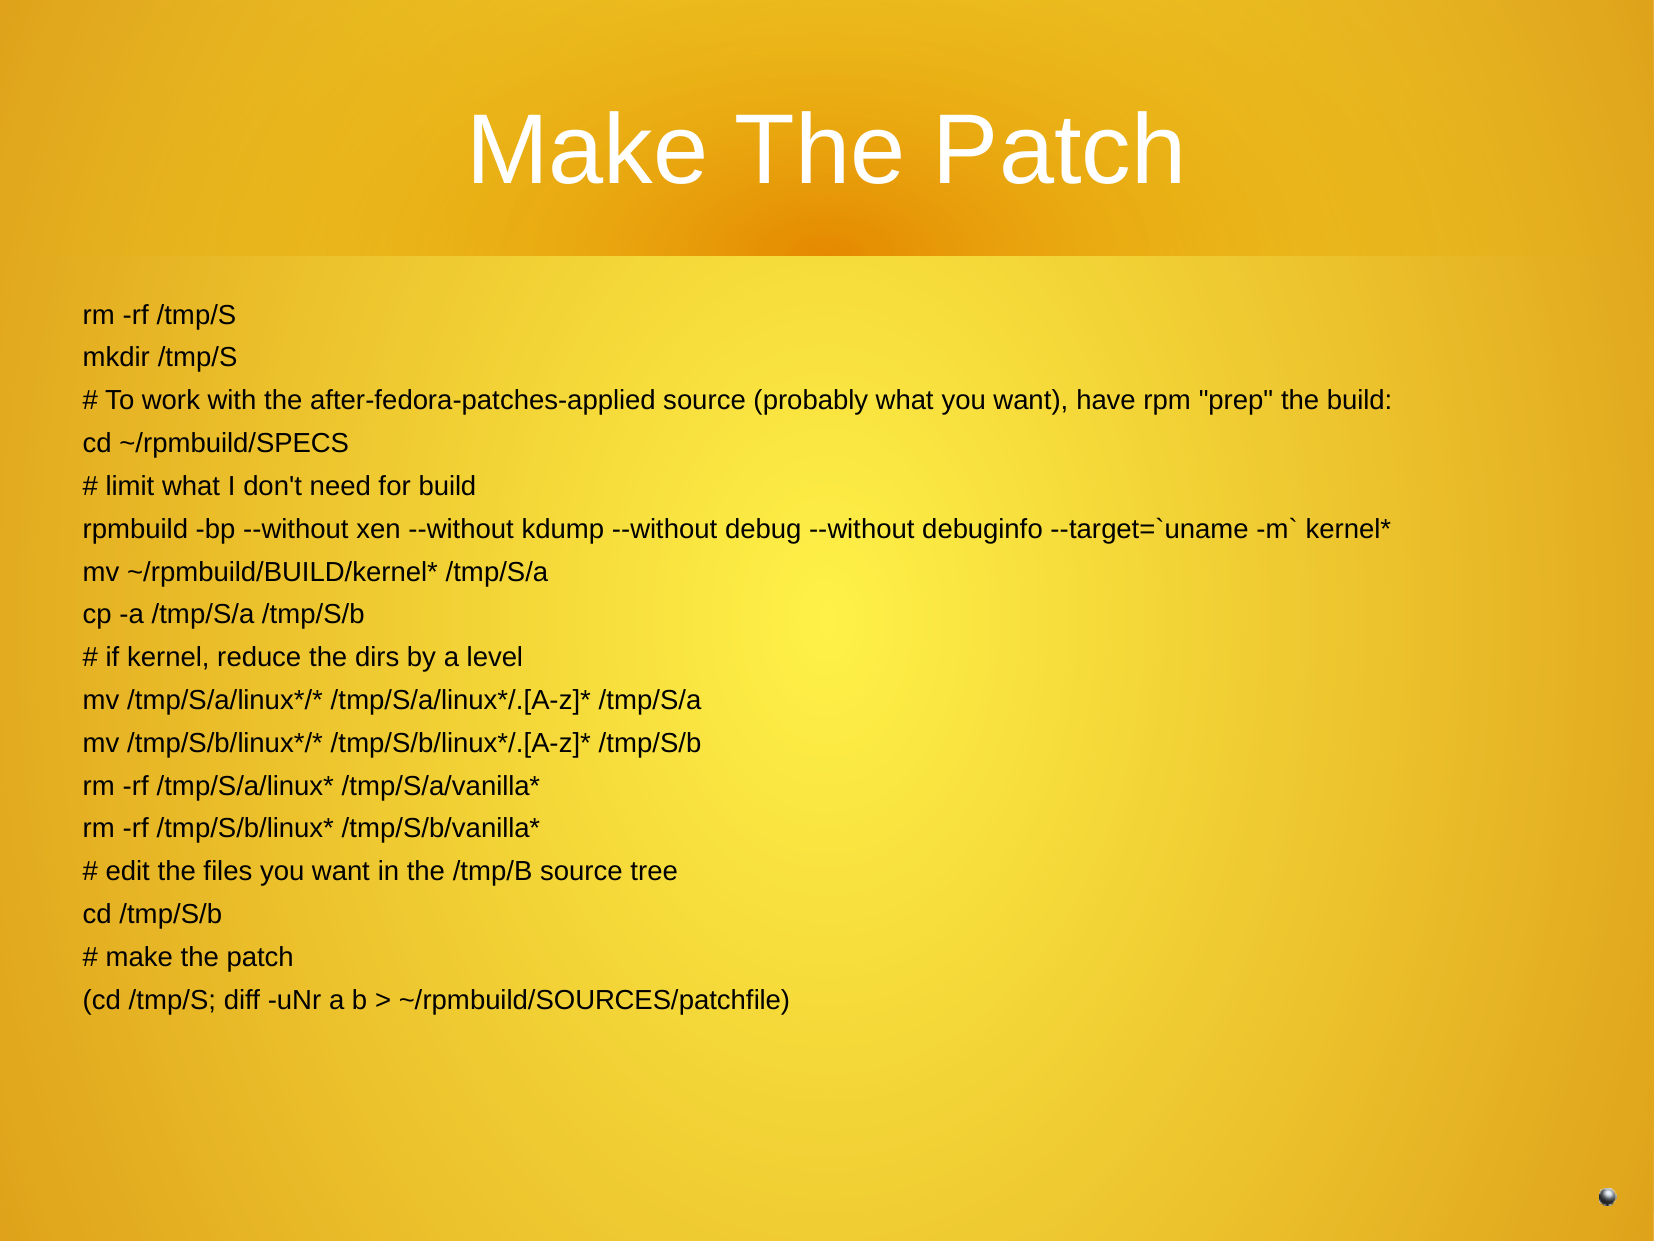

Make The Patch
# rm -rf /tmp/S
mkdir /tmp/S
# To work with the after-fedora-patches-applied source (probably what you want), have rpm "prep" the build:
cd ~/rpmbuild/SPECS
# limit what I don't need for build
rpmbuild -bp --without xen --without kdump --without debug --without debuginfo --target=`uname -m` kernel*
mv ~/rpmbuild/BUILD/kernel* /tmp/S/a
cp -a /tmp/S/a /tmp/S/b
# if kernel, reduce the dirs by a level
mv /tmp/S/a/linux*/* /tmp/S/a/linux*/.[A-z]* /tmp/S/a
mv /tmp/S/b/linux*/* /tmp/S/b/linux*/.[A-z]* /tmp/S/b
rm -rf /tmp/S/a/linux* /tmp/S/a/vanilla*
rm -rf /tmp/S/b/linux* /tmp/S/b/vanilla*
# edit the files you want in the /tmp/B source tree
cd /tmp/S/b
# make the patch
(cd /tmp/S; diff -uNr a b > ~/rpmbuild/SOURCES/patchfile)